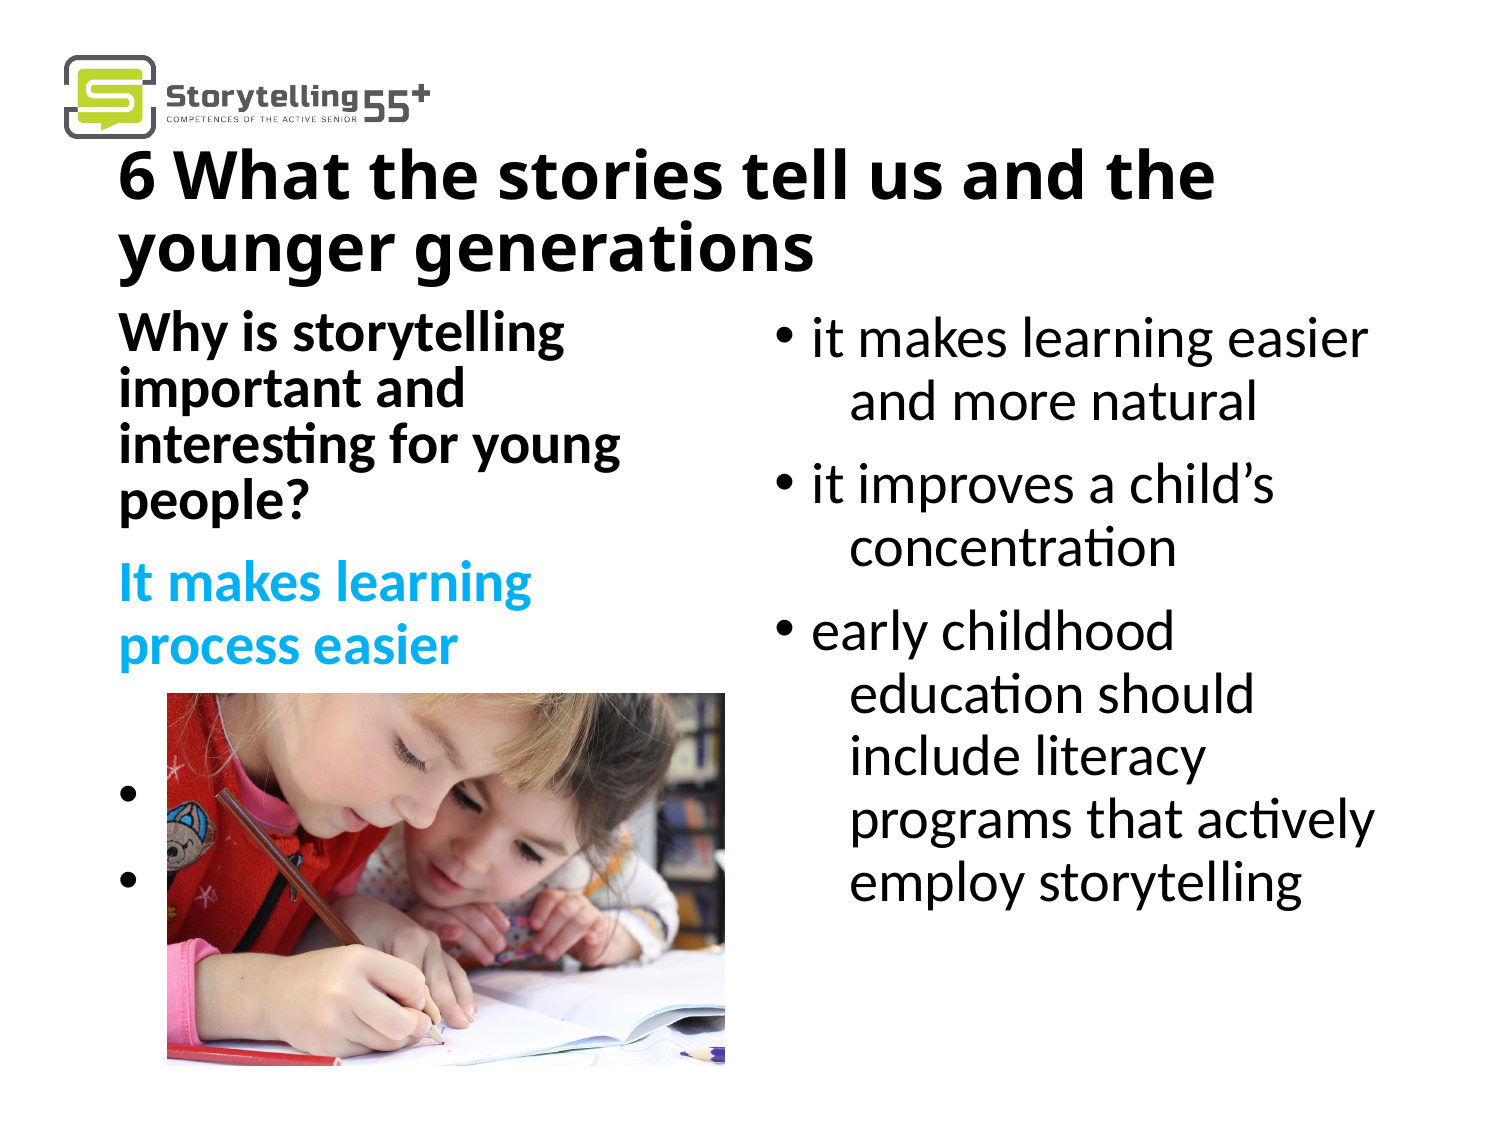

# 6 What the stories tell us and the younger generations
Why is storytelling important and interesting for young people?
It makes learning process easier
it makes learning easier and more natural
it improves a child’s concentration
early childhood education should include literacy programs that actively employ storytelling